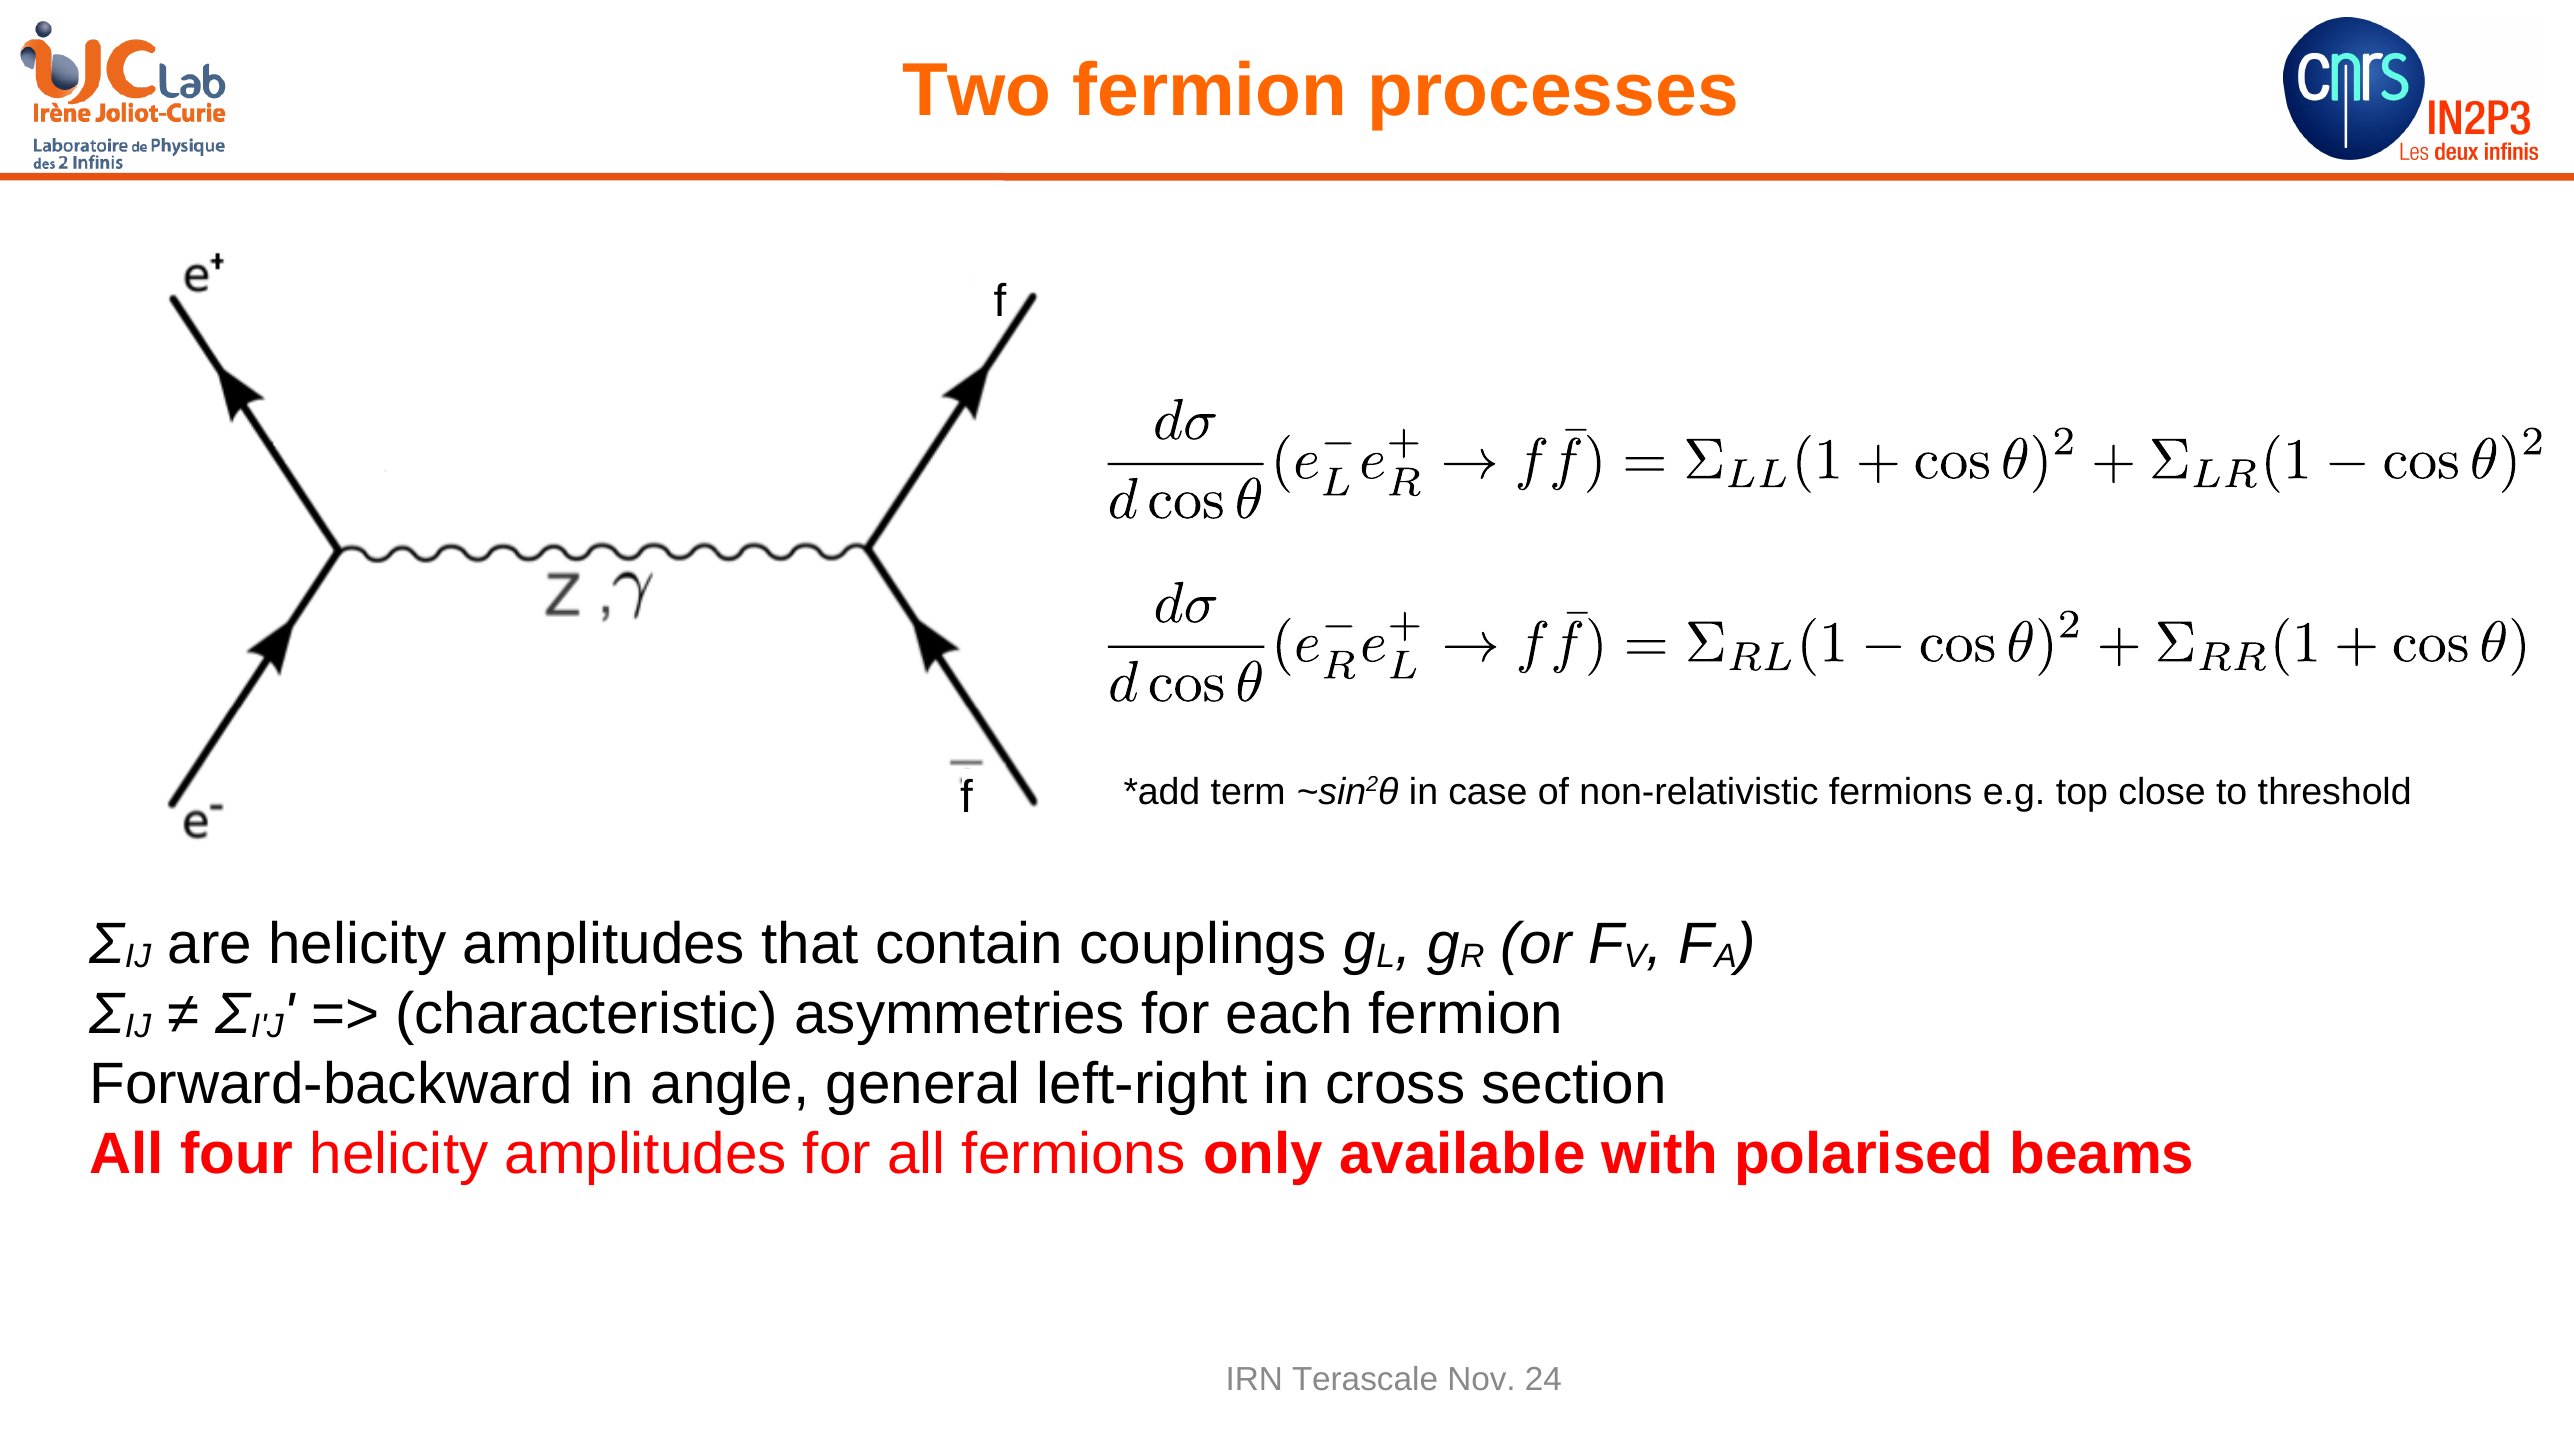

# Two fermion processes
f
f
*add term ~sin2θ in case of non-relativistic fermions e.g. top close to threshold
ΣIJ are helicity amplitudes that contain couplings gL, gR (or FV, FA)
ΣIJ ≠ ΣI'J' => (characteristic) asymmetries for each fermion
Forward-backward in angle, general left-right in cross section
All four helicity amplitudes for all fermions only available with polarised beams